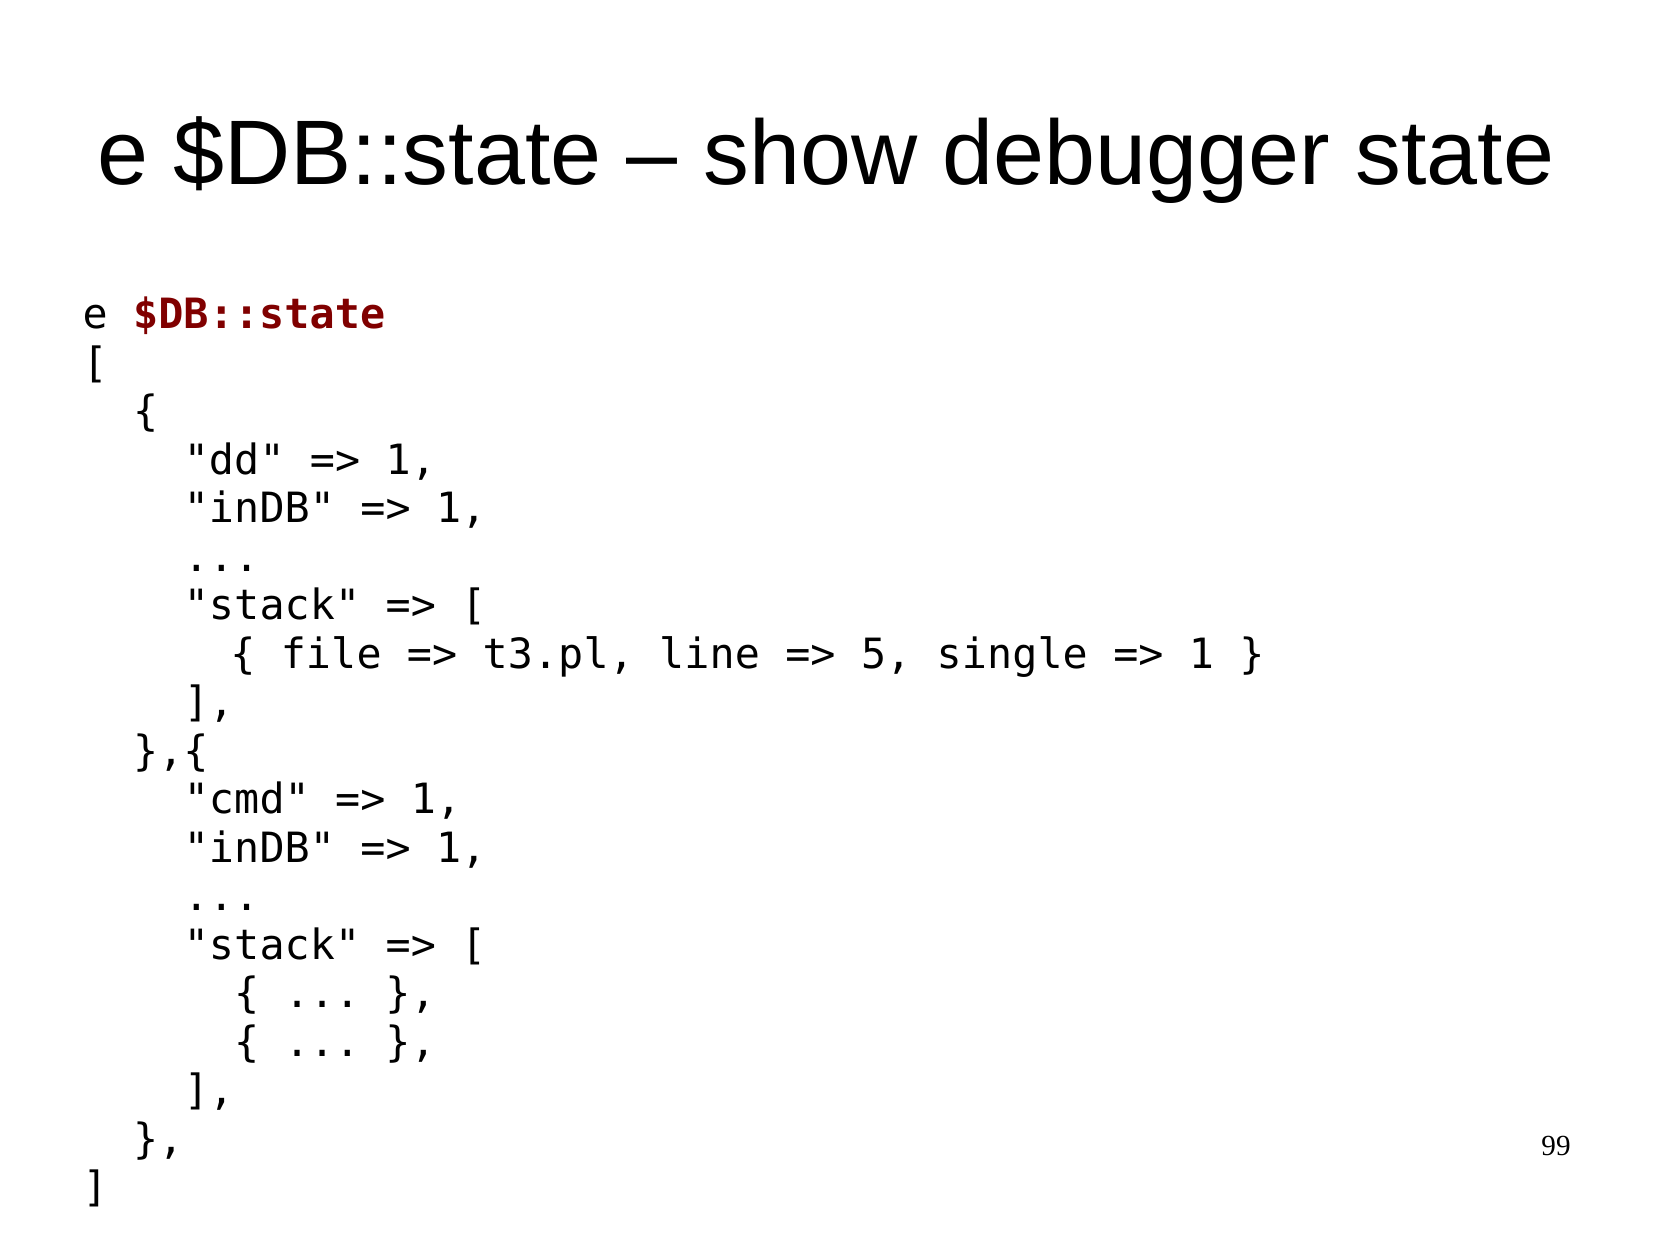

# e $DB::state – show debugger state
e $DB::state
[
 {
 "dd" => 1,
 "inDB" => 1,
 ...
 "stack" => [
 	{ file => t3.pl, line => 5, single => 1 }
 ],
 },{
 "cmd" => 1,
 "inDB" => 1,
 ...
 "stack" => [
 { ... },
 { ... },
 ],
 },
]
99